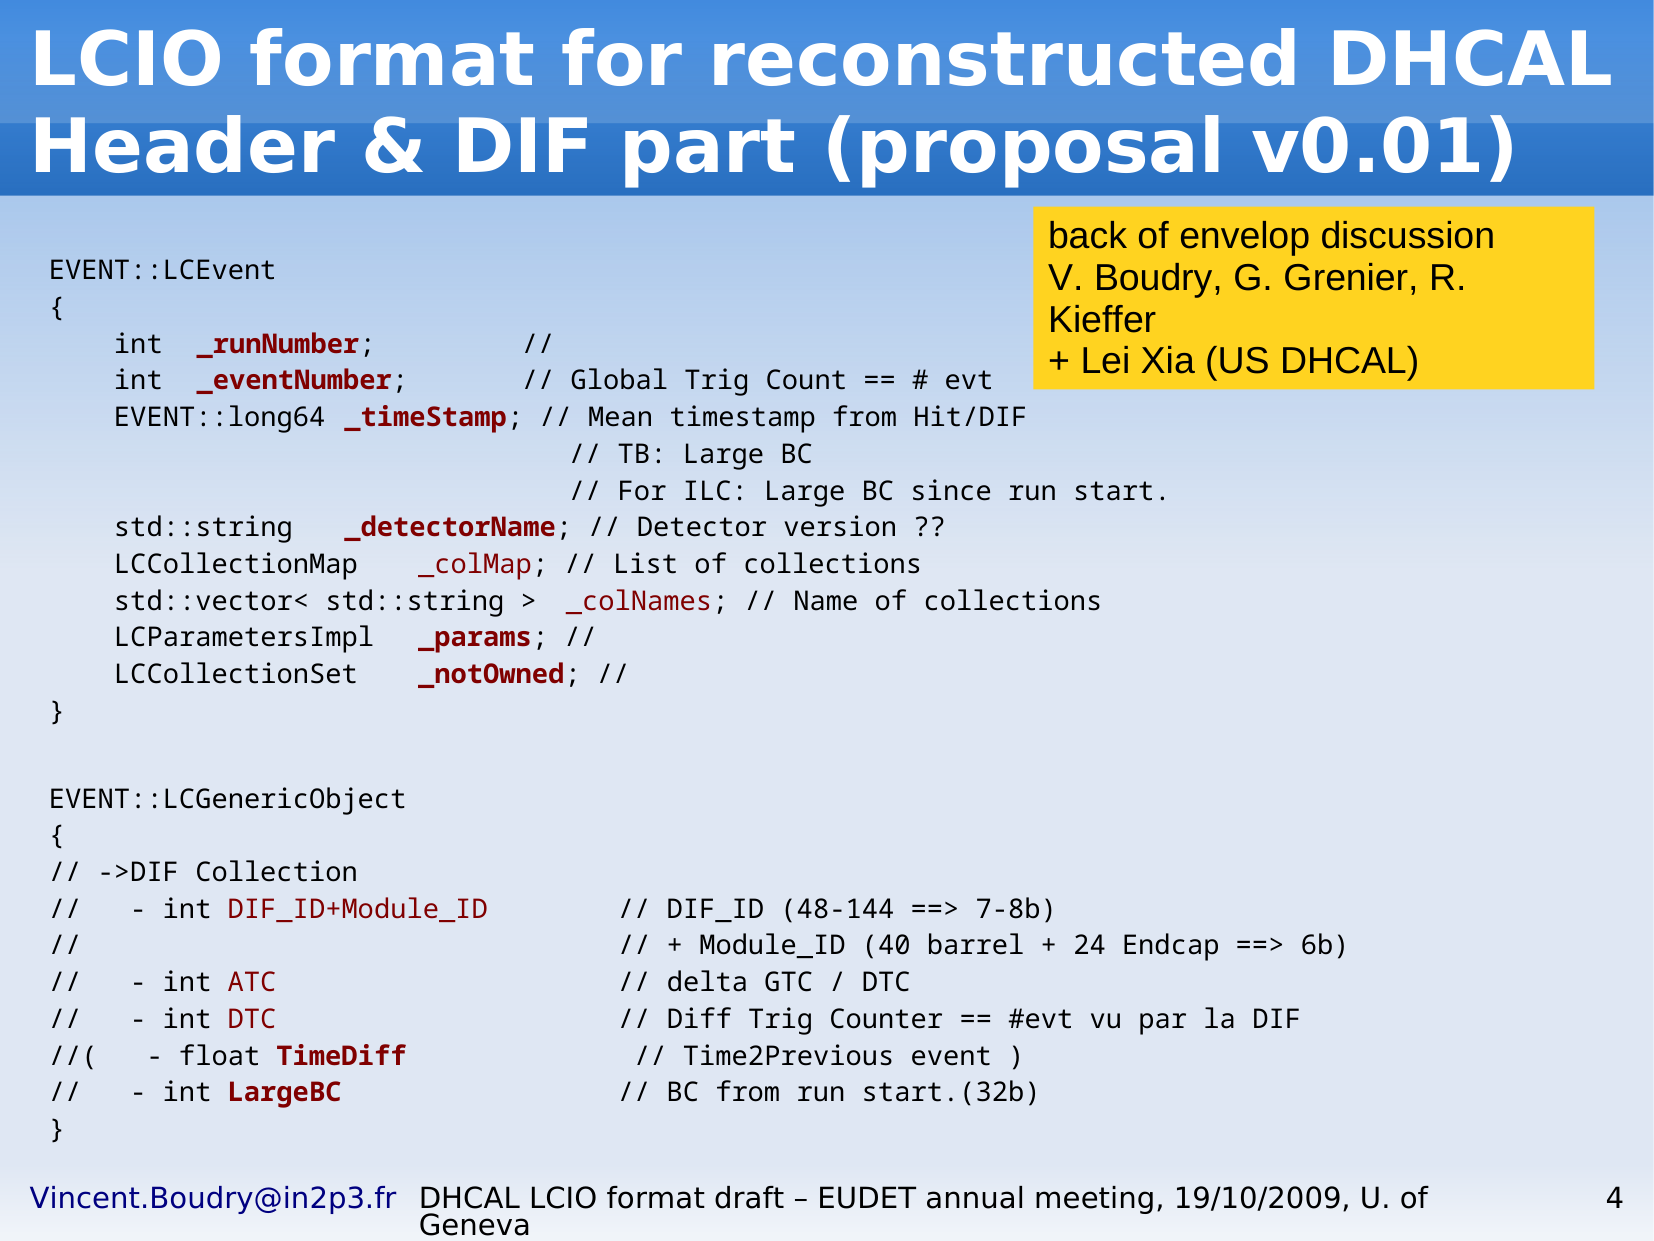

# LCIO format for reconstructed DHCAL Header & DIF part (proposal v0.01)
EVENT::LCEvent
{
 int 	_runNumber; //
 int 	_eventNumber; // Global Trig Count == # evt
 EVENT::long64 	_timeStamp; // Mean timestamp from Hit/DIF
 // TB: Large BC
 // For ILC: Large BC since run start.
 std::string 	_detectorName; // Detector version ??
 LCCollectionMap 	_colMap; // List of collections
 std::vector< std::string > 	_colNames; // Name of collections
 LCParametersImpl 	_params; //
 LCCollectionSet 	_notOwned; //
}
EVENT::LCGenericObject
{
// ->DIF Collection
// - int DIF_ID+Module_ID // DIF_ID (48-144 ==> 7-8b)
// // + Module_ID (40 barrel + 24 Endcap ==> 6b)
// - int ATC // delta GTC / DTC
// - int DTC // Diff Trig Counter == #evt vu par la DIF
//( - float TimeDiff // Time2Previous event )
// - int LargeBC // BC from run start.(32b)
}
back of envelop discussion
V. Boudry, G. Grenier, R. Kieffer
+ Lei Xia (US DHCAL)
V. Boudry
DHCAL LCIO format draft – EUDET annual meeting, 19/10/2009, U. of Geneva
4